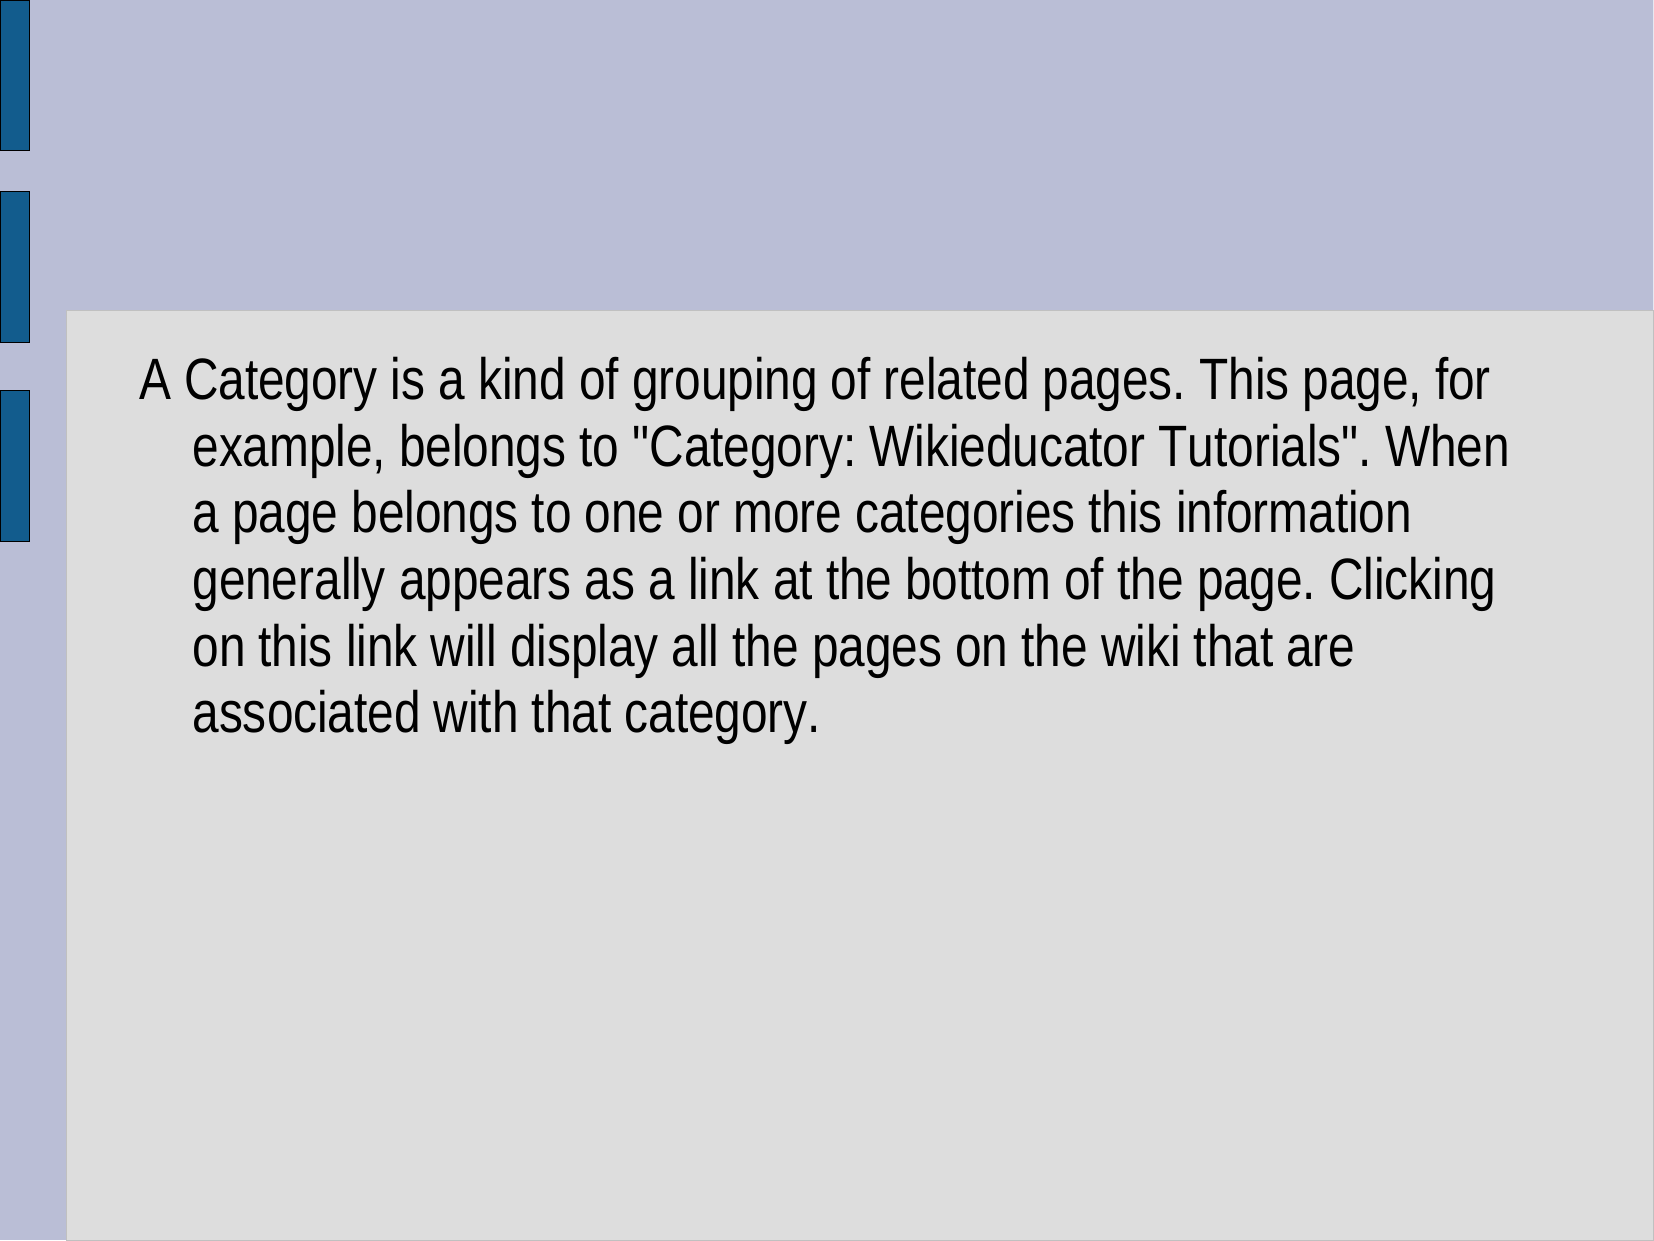

# A Category is a kind of grouping of related pages. This page, for example, belongs to "Category: Wikieducator Tutorials". When a page belongs to one or more categories this information generally appears as a link at the bottom of the page. Clicking on this link will display all the pages on the wiki that are associated with that category.